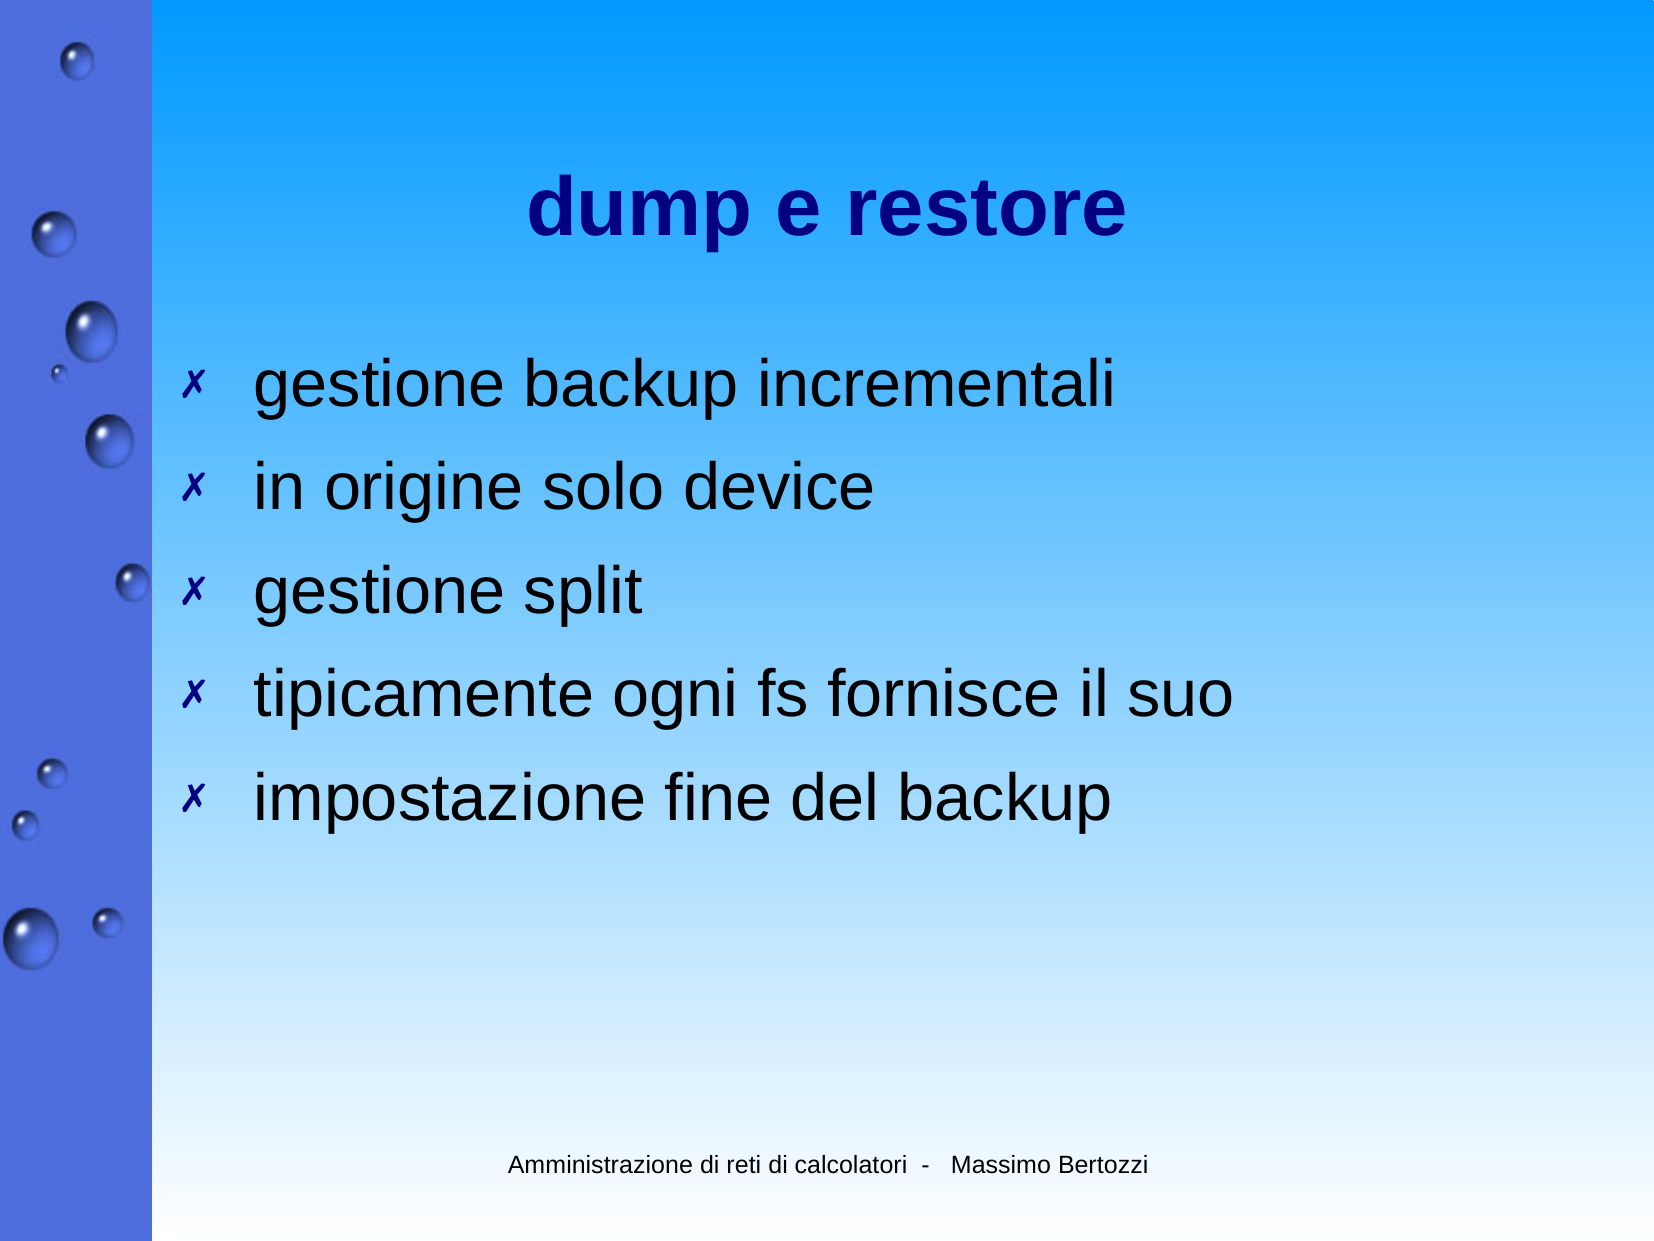

# dump e restore
gestione backup incrementali
in origine solo device
gestione split
tipicamente ogni fs fornisce il suo
impostazione fine del backup